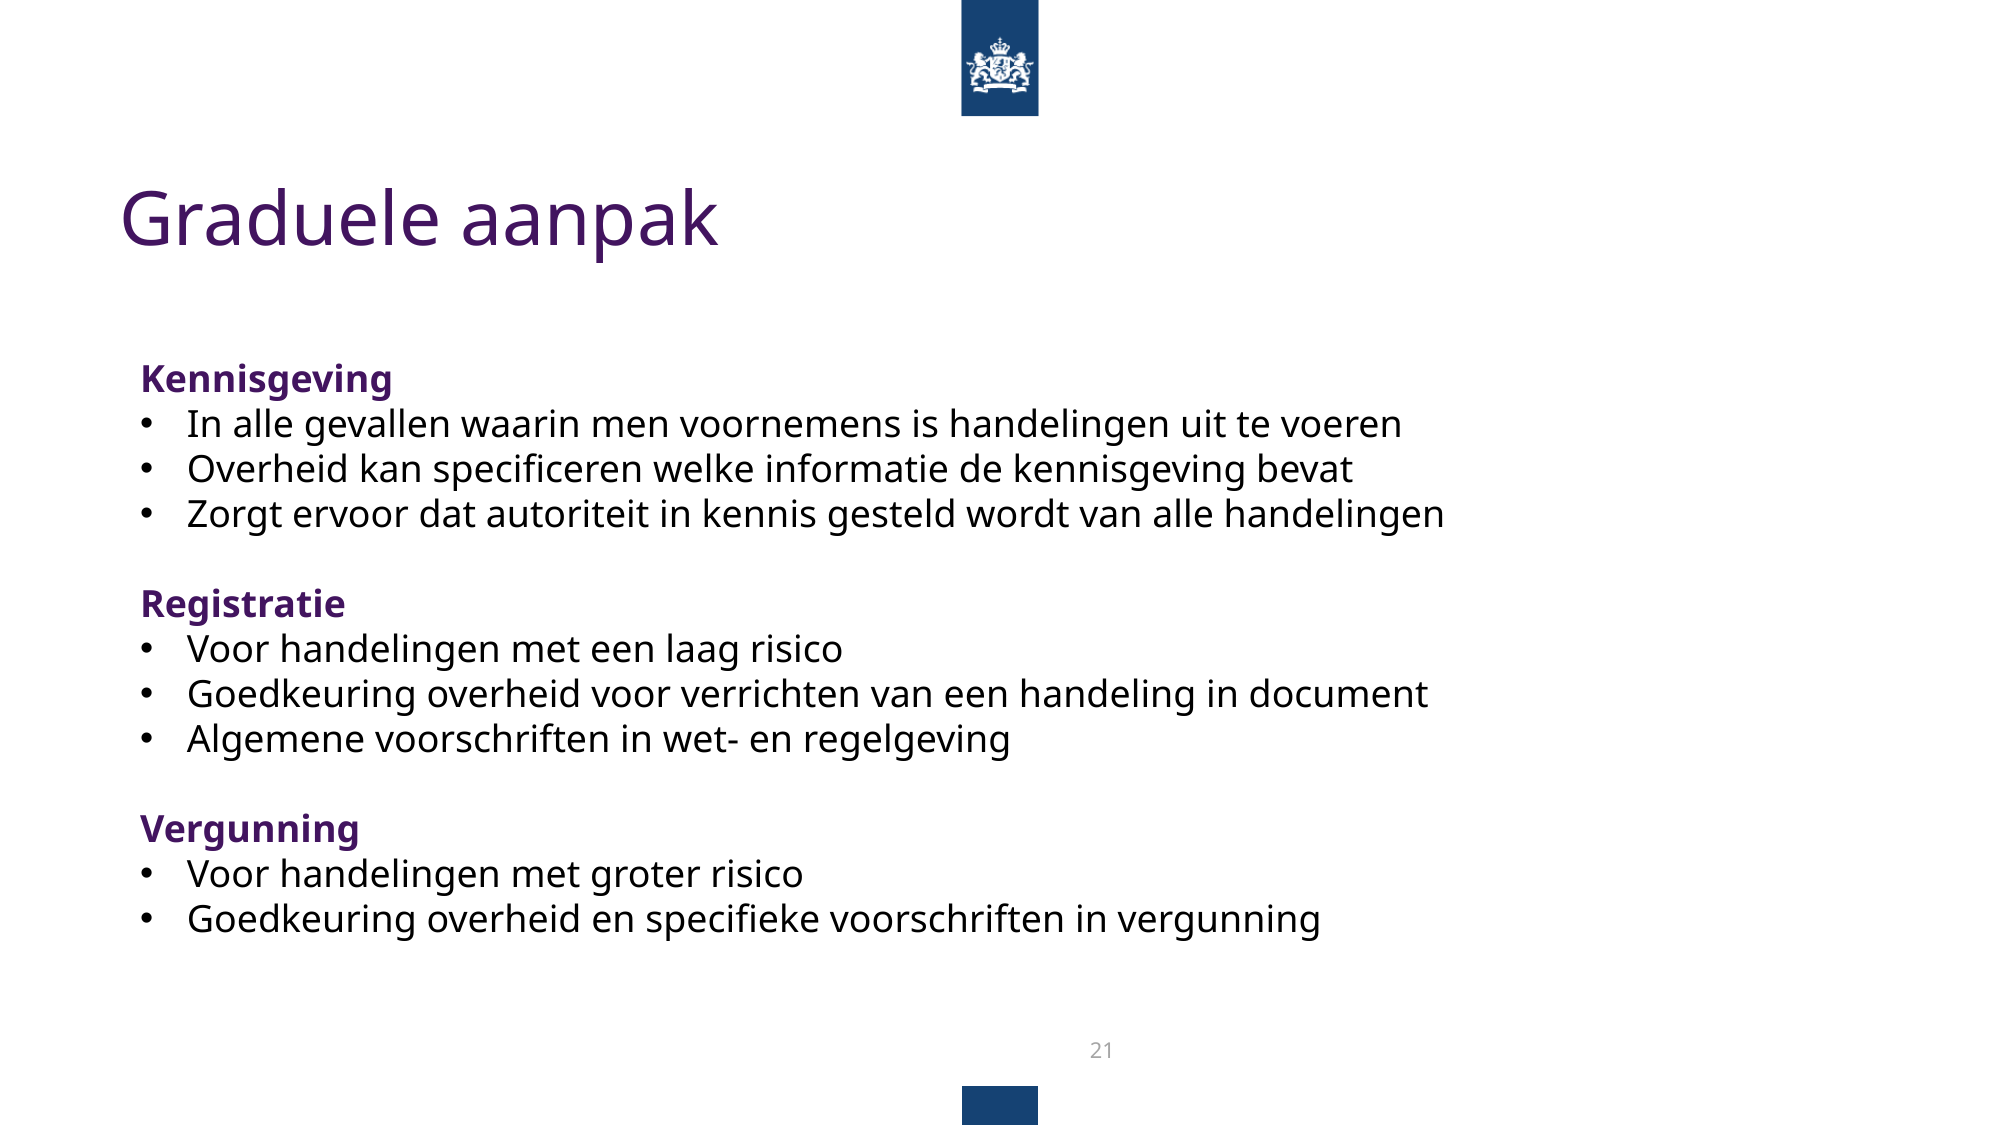

# Graduele aanpak
Kennisgeving
In alle gevallen waarin men voornemens is handelingen uit te voeren
Overheid kan specificeren welke informatie de kennisgeving bevat
Zorgt ervoor dat autoriteit in kennis gesteld wordt van alle handelingen
Registratie
Voor handelingen met een laag risico
Goedkeuring overheid voor verrichten van een handeling in document
Algemene voorschriften in wet- en regelgeving
Vergunning
Voor handelingen met groter risico
Goedkeuring overheid en specifieke voorschriften in vergunning